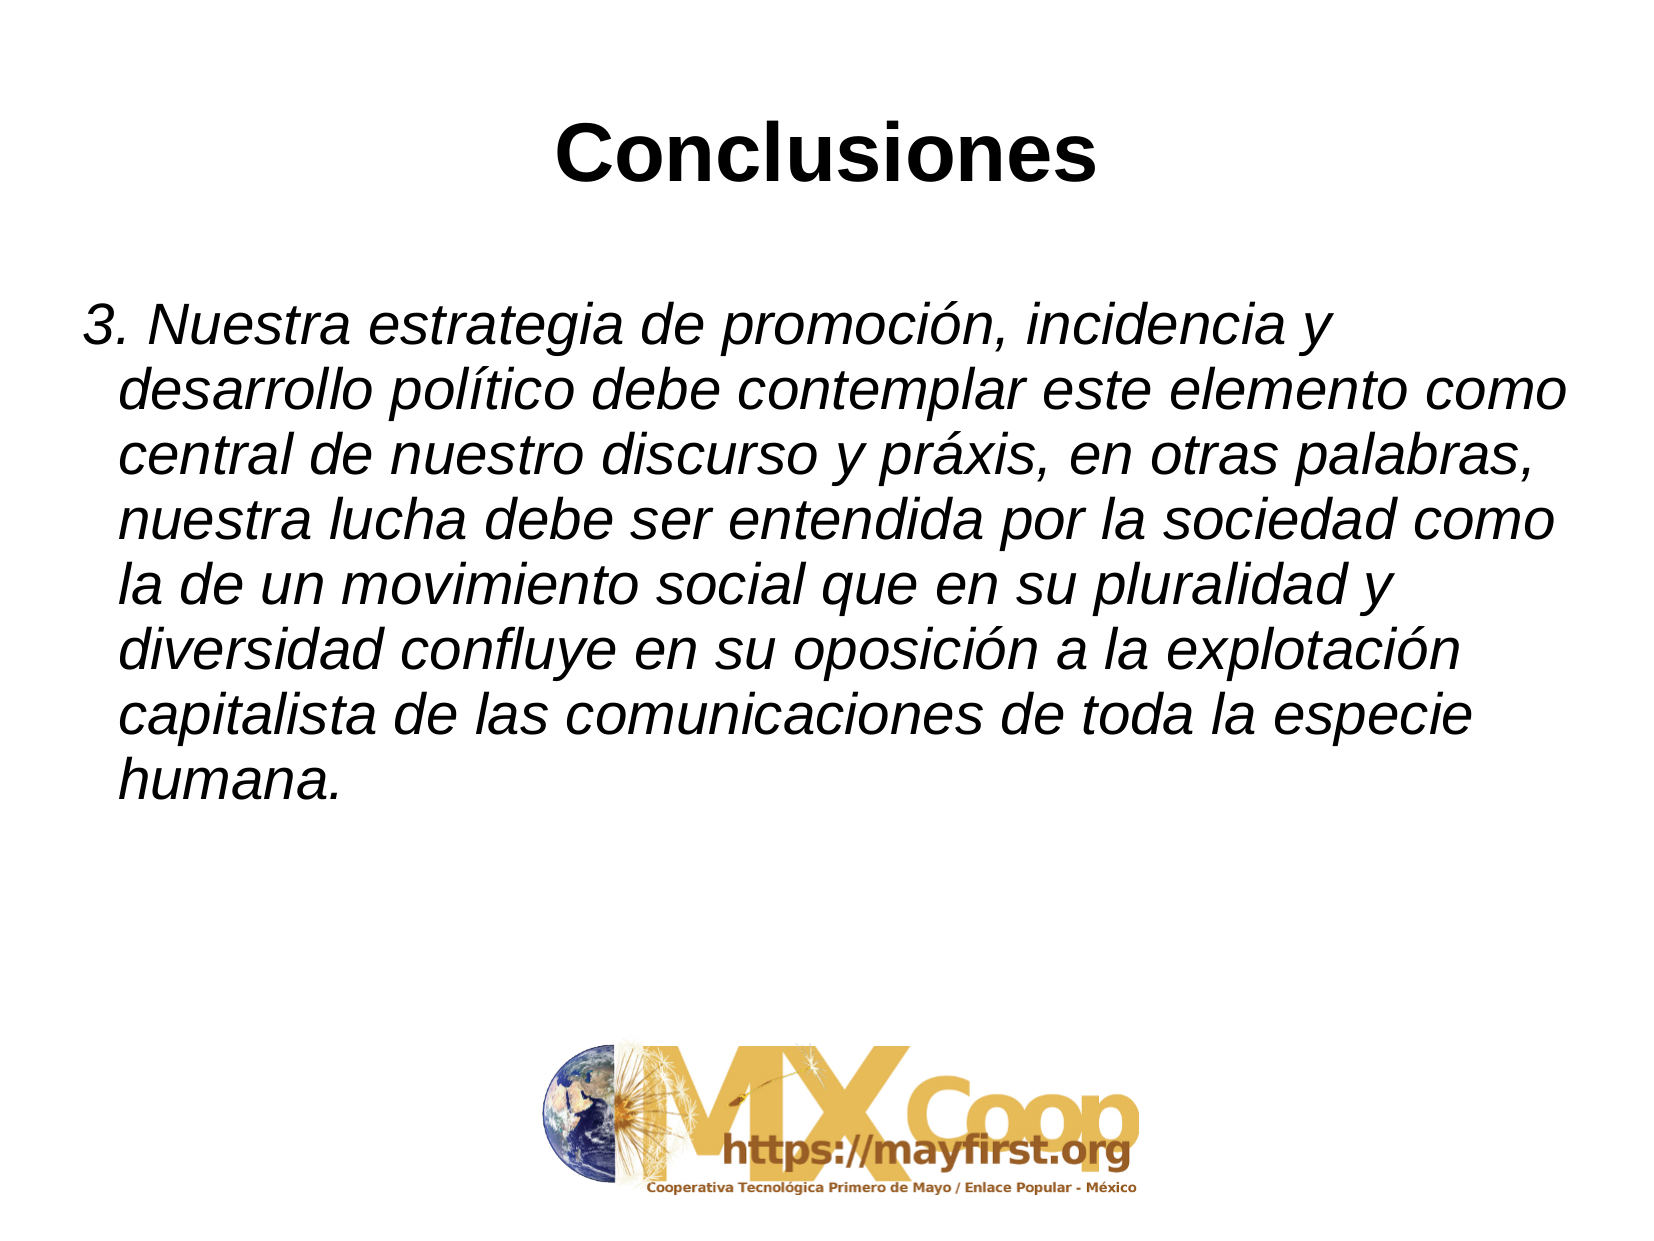

# Conclusiones
 Nuestra estrategia de promoción, incidencia y desarrollo político debe contemplar este elemento como central de nuestro discurso y práxis, en otras palabras, nuestra lucha debe ser entendida por la sociedad como la de un movimiento social que en su pluralidad y diversidad confluye en su oposición a la explotación capitalista de las comunicaciones de toda la especie humana.